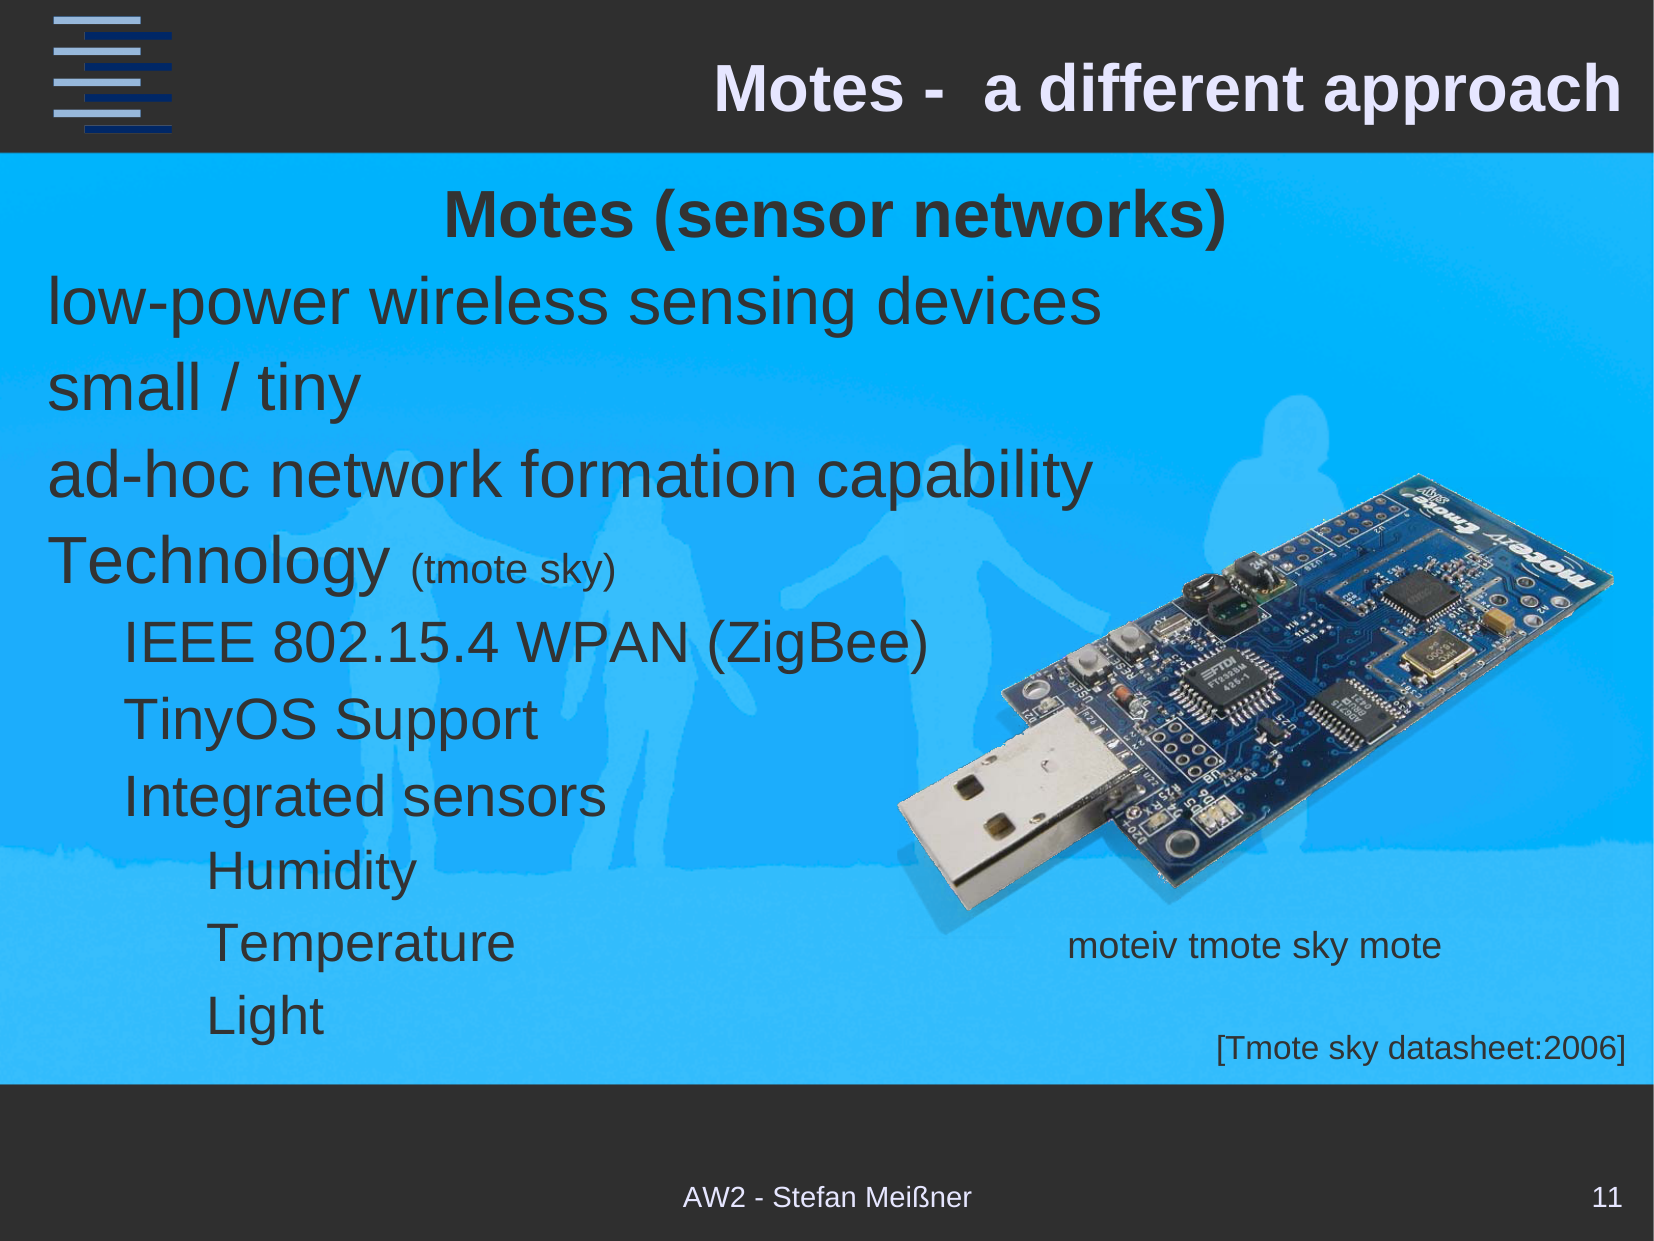

# Motes - a different approach
Motes (sensor networks)
low-power wireless sensing devices
small / tiny
ad-hoc network formation capability
Technology (tmote sky)
IEEE 802.15.4 WPAN (ZigBee)
TinyOS Support
Integrated sensors
Humidity
Temperature
Light
moteiv tmote sky mote
[Tmote sky datasheet:2006]
AW2 - Stefan Meißner
11